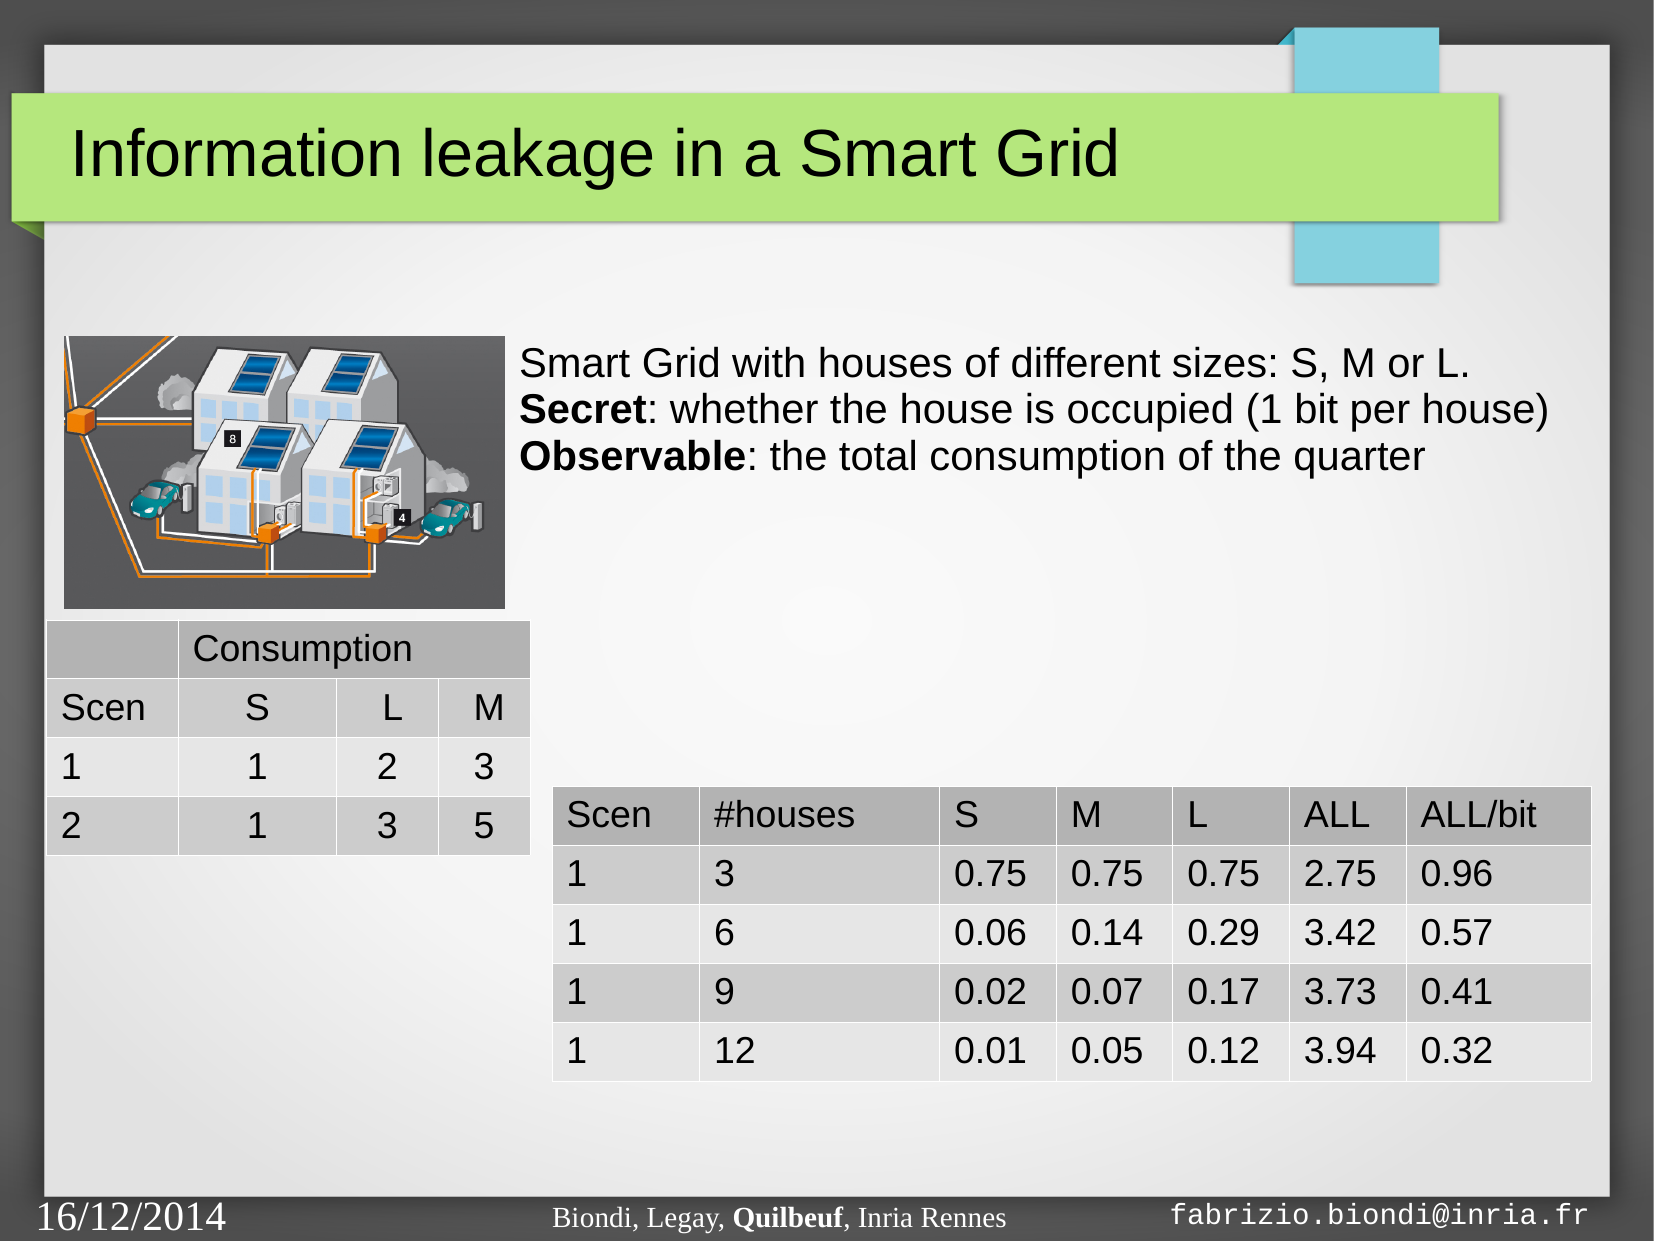

# Information leakage in a Smart Grid
Smart Grid with houses of different sizes: S, M or L.
Secret: whether the house is occupied (1 bit per house)
Observable: the total consumption of the quarter
| | Consumption | | |
| --- | --- | --- | --- |
| Scen | S | L | M |
| 1 | 1 | 2 | 3 |
| 2 | 1 | 3 | 5 |
| Scen | #houses | S | M | L | ALL | ALL/bit |
| --- | --- | --- | --- | --- | --- | --- |
| 1 | 3 | 0.75 | 0.75 | 0.75 | 2.75 | 0.96 |
| 1 | 6 | 0.06 | 0.14 | 0.29 | 3.42 | 0.57 |
| 1 | 9 | 0.02 | 0.07 | 0.17 | 3.73 | 0.41 |
| 1 | 12 | 0.01 | 0.05 | 0.12 | 3.94 | 0.32 |
18/04/2014
Fabrizio Biondi, INRIA Rennes